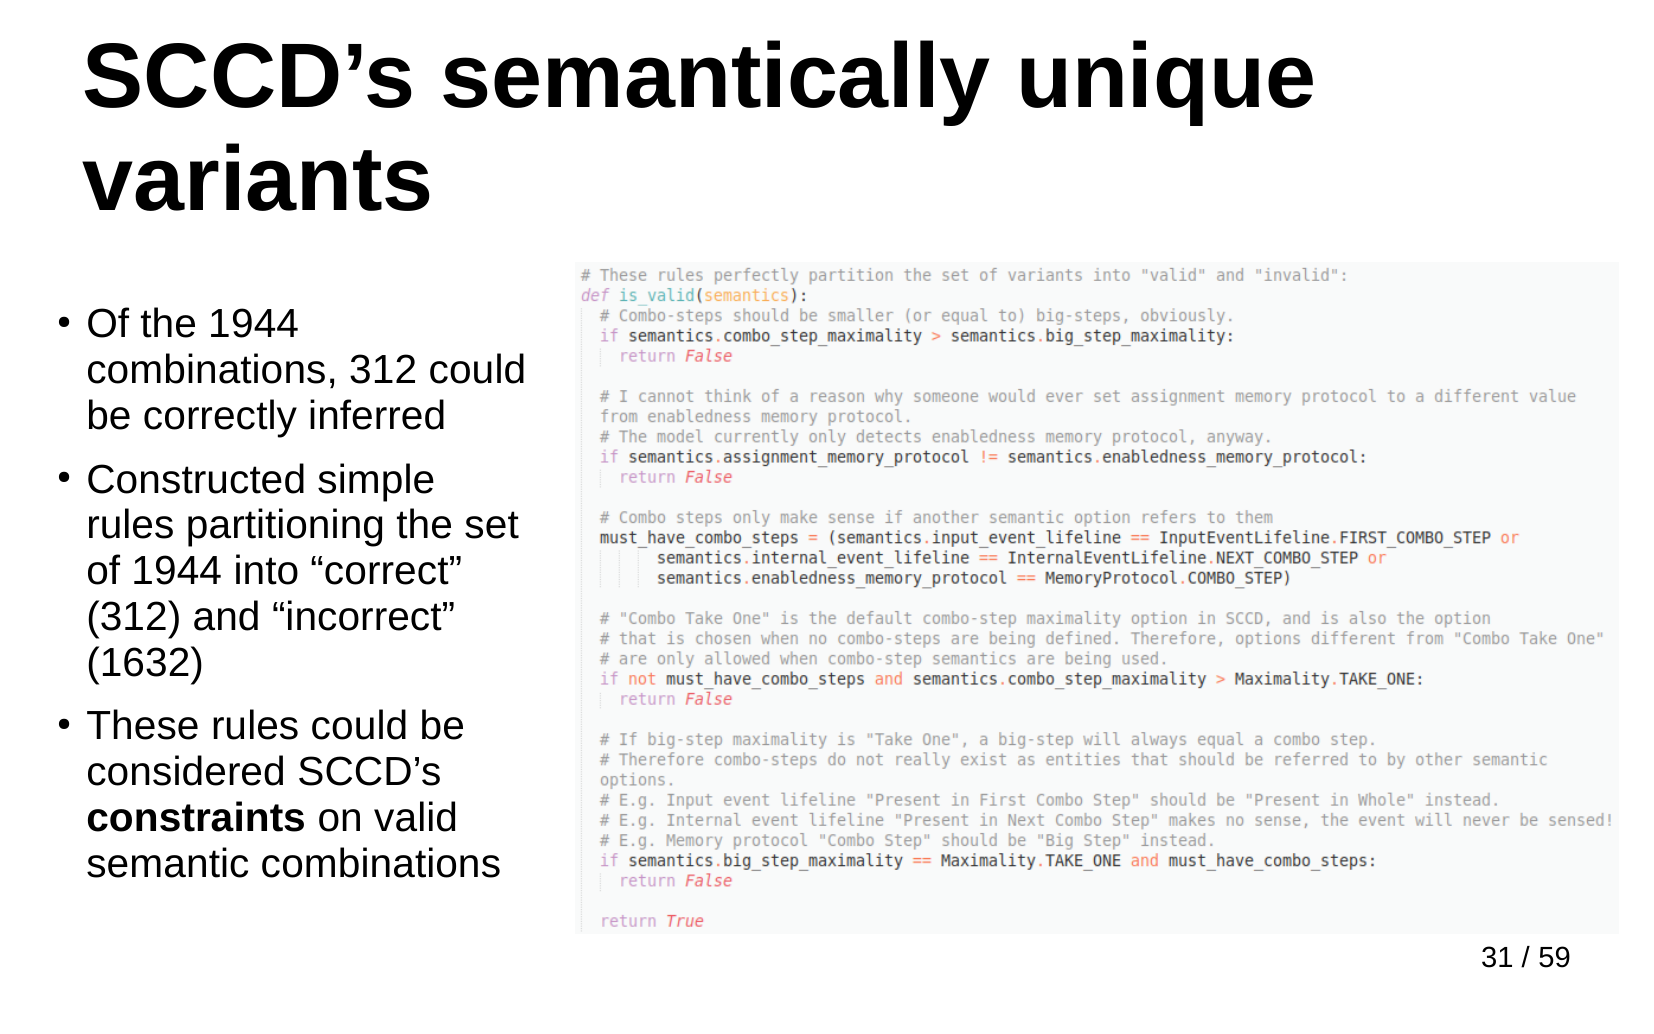

# SCCD’s semantically unique variants
Of the 1944 combinations, 312 could be correctly inferred
Constructed simple rules partitioning the set of 1944 into “correct” (312) and “incorrect” (1632)
These rules could be considered SCCD’s constraints on valid semantic combinations
31